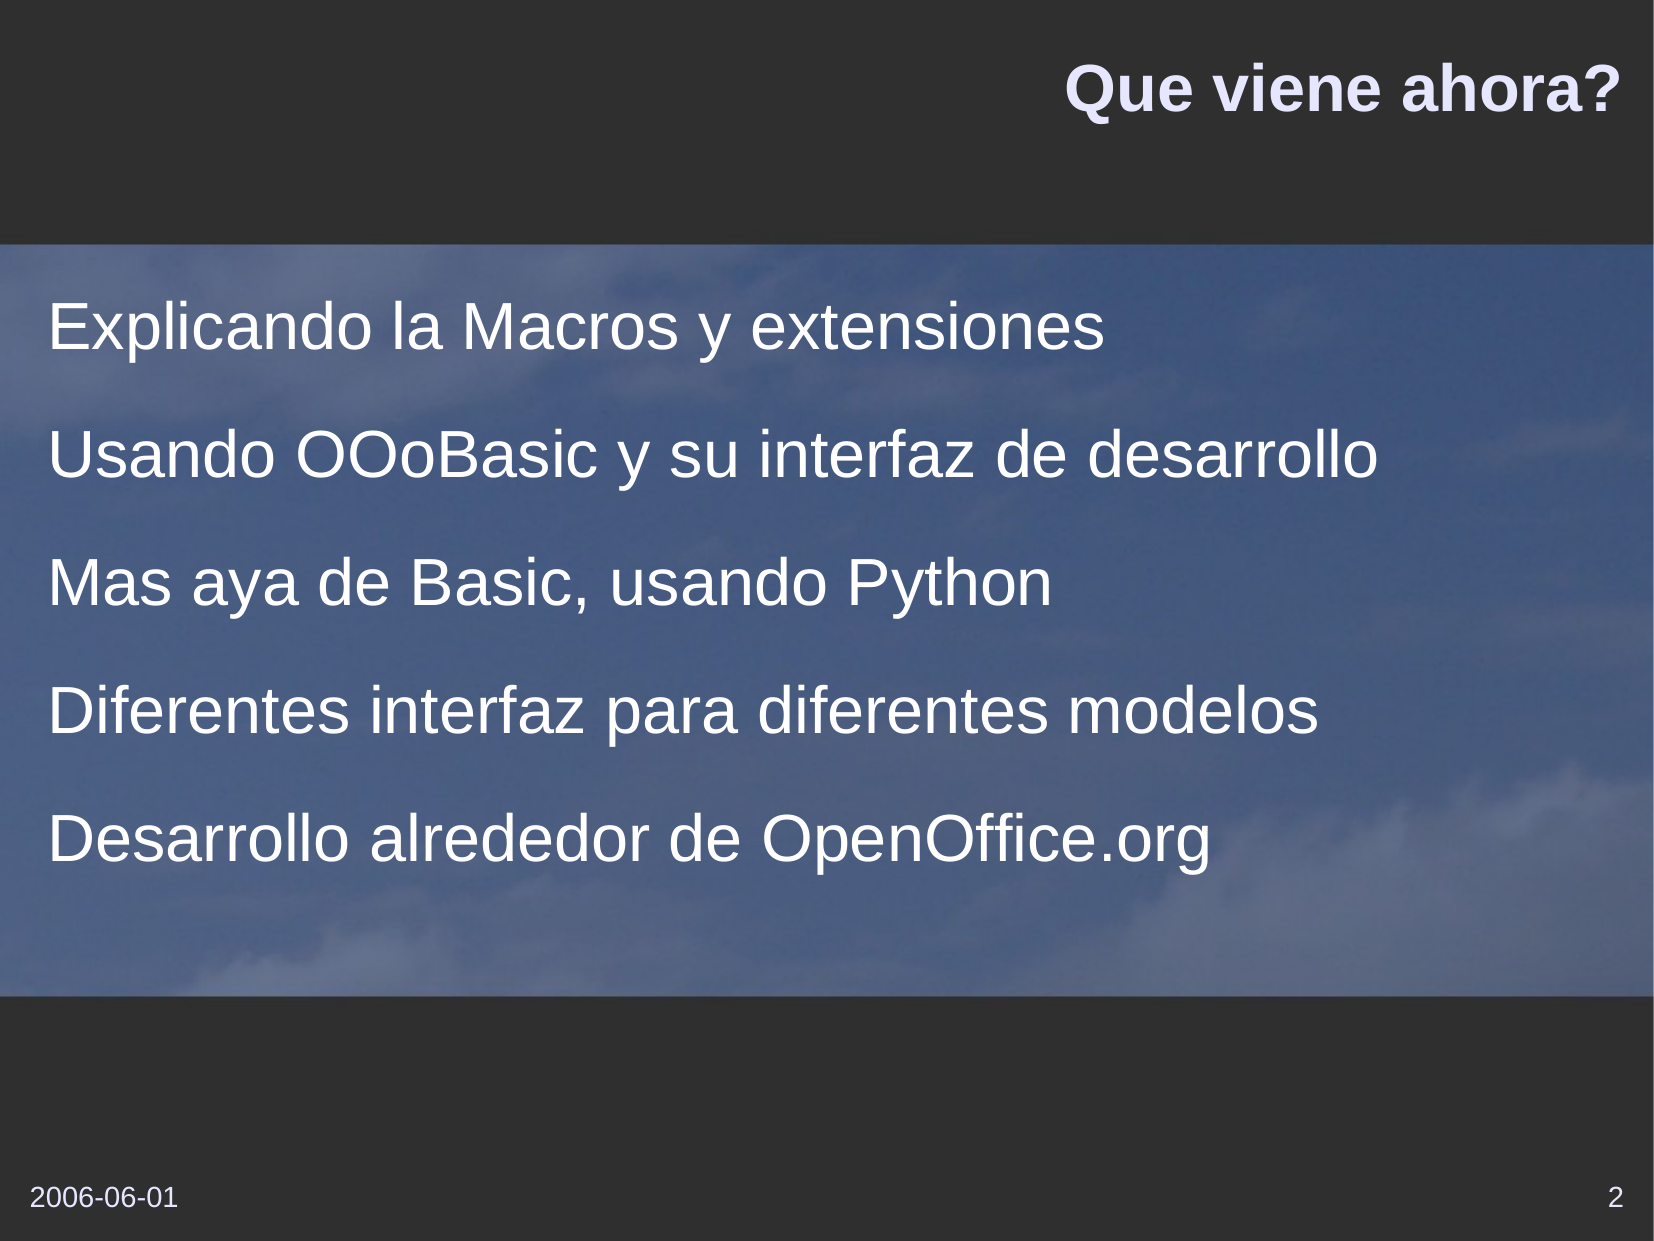

# Que viene ahora?
Explicando la Macros y extensiones
Usando OOoBasic y su interfaz de desarrollo
Mas aya de Basic, usando Python
Diferentes interfaz para diferentes modelos
Desarrollo alrededor de OpenOffice.org
2006-06-01
2